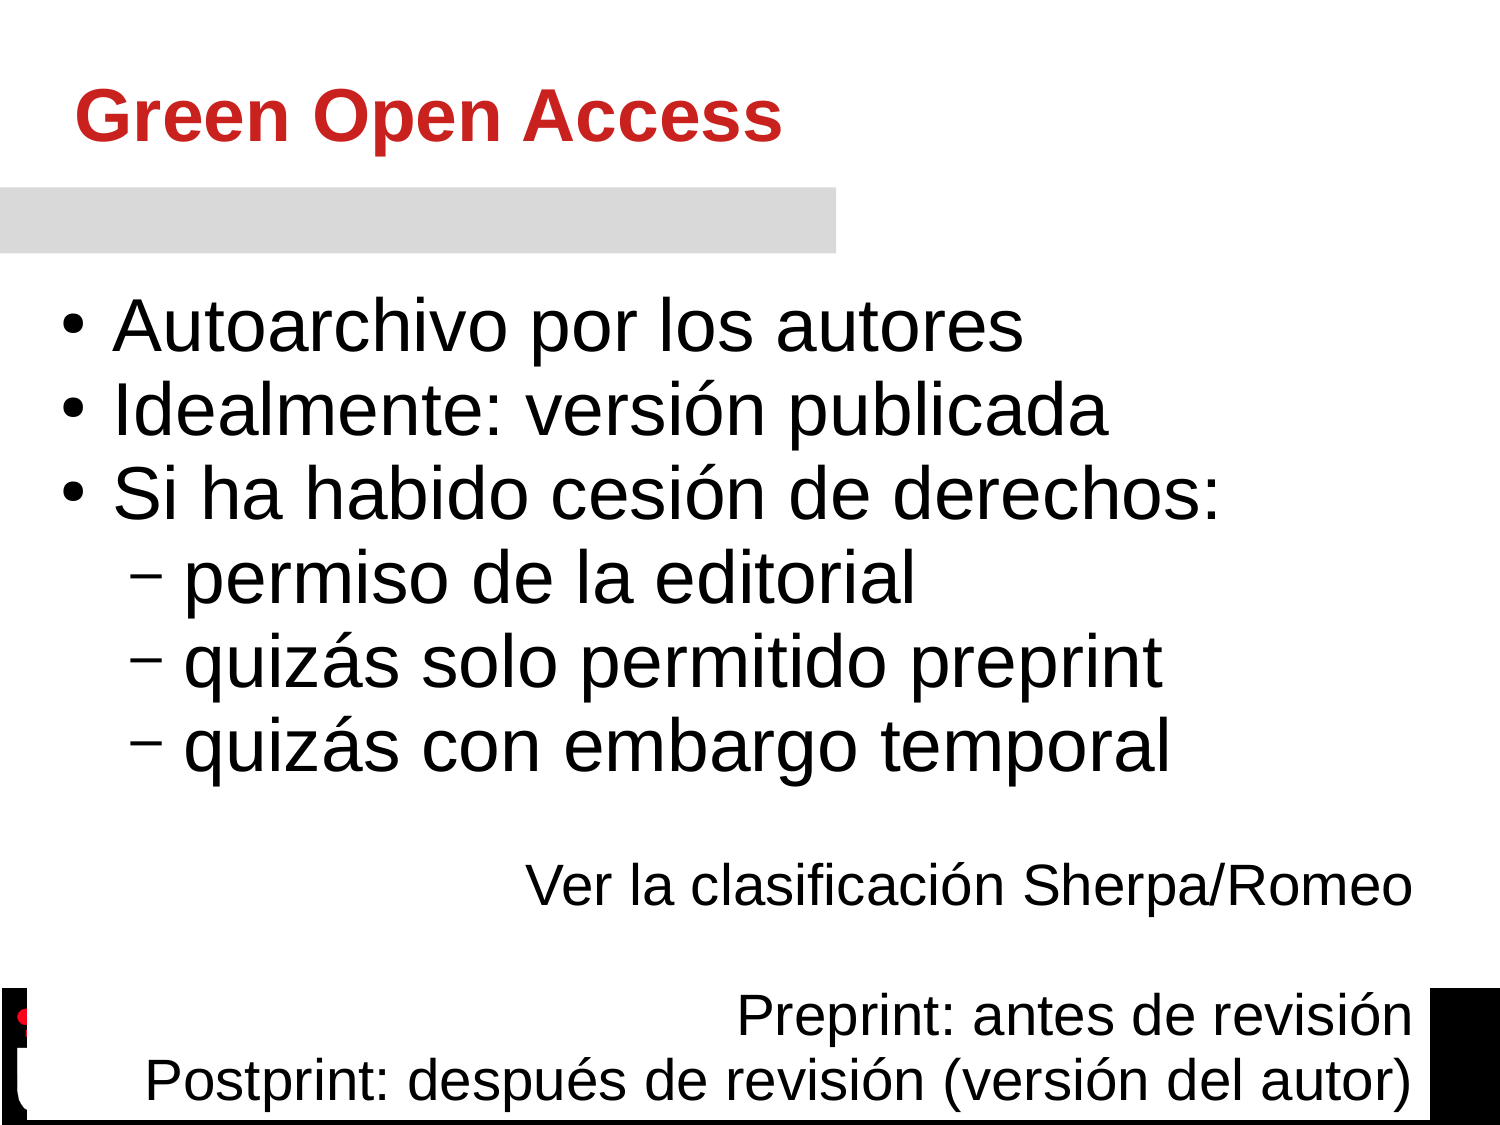

#
Green Open Access
Autoarchivo por los autores
Idealmente: versión publicada
Si ha habido cesión de derechos:
permiso de la editorial
quizás solo permitido preprint
quizás con embargo temporal
Ver la clasificación Sherpa/Romeo
Preprint: antes de revisión
Postprint: después de revisión (versión del autor)